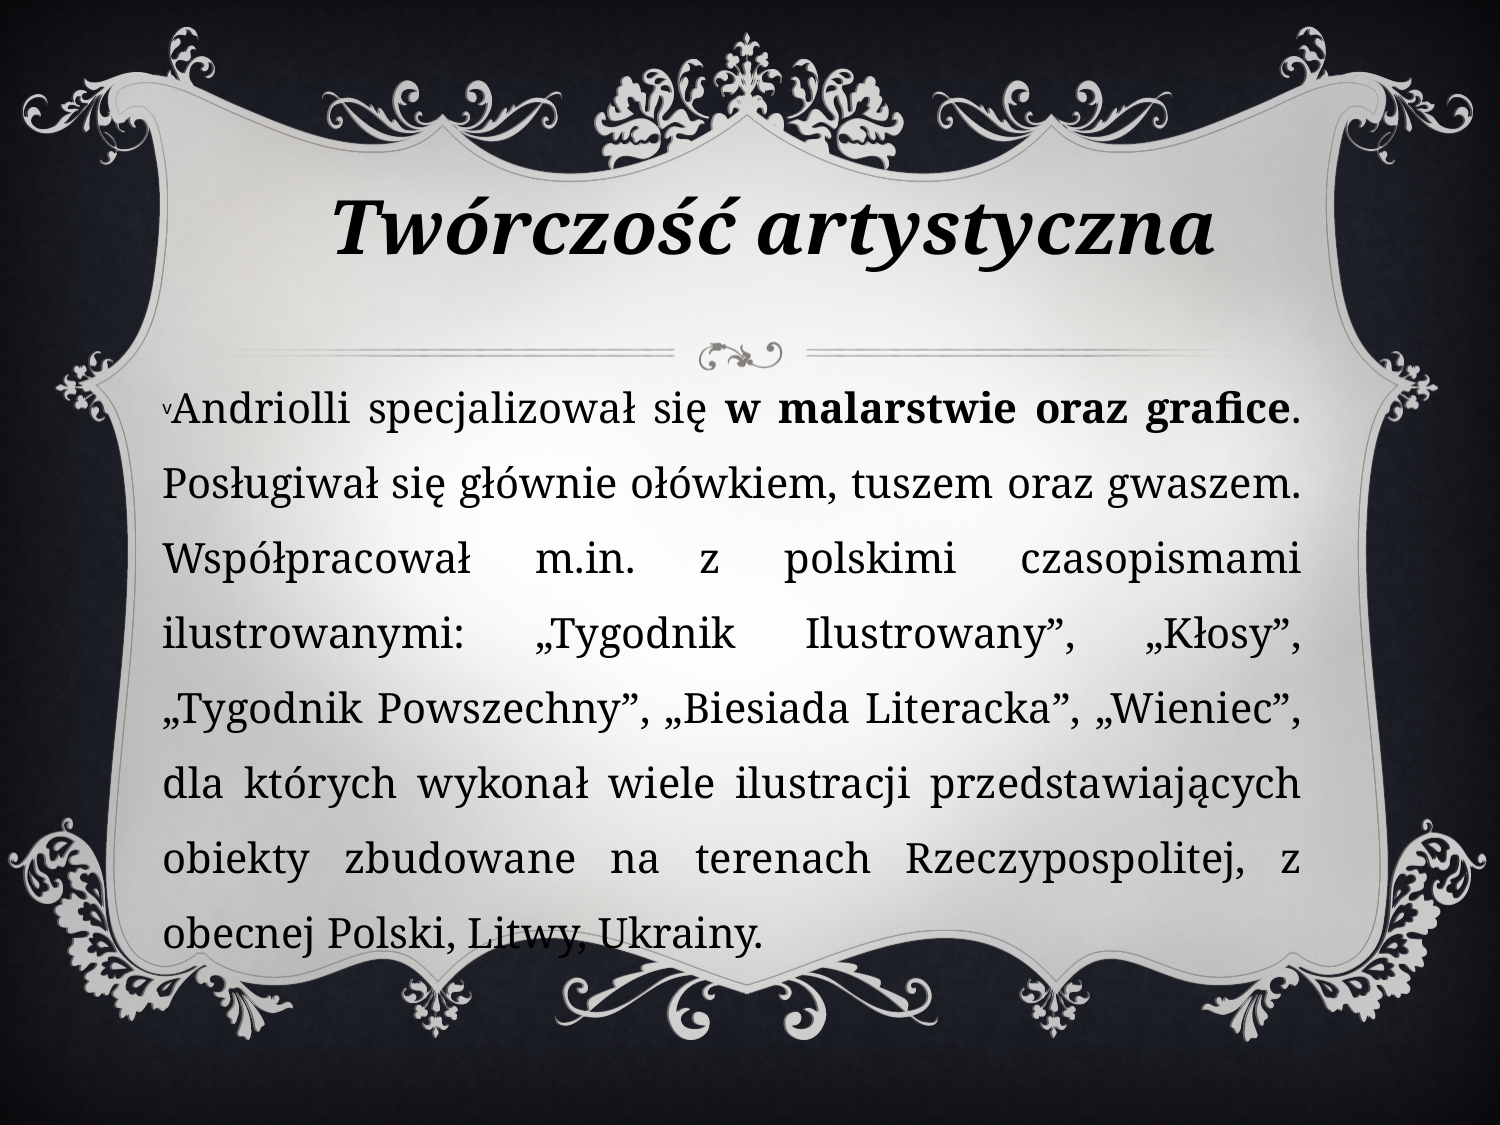

# Twórczość artystyczna
Andriolli specjalizował się w malarstwie oraz grafice. Posługiwał się głównie ołówkiem, tuszem oraz gwaszem. Współpracował m.in. z polskimi czasopismami ilustrowanymi: „Tygodnik Ilustrowany”, „Kłosy”, „Tygodnik Powszechny”, „Biesiada Literacka”, „Wieniec”, dla których wykonał wiele ilustracji przedstawiających obiekty zbudowane na terenach Rzeczypospolitej, z obecnej Polski, Litwy, Ukrainy.